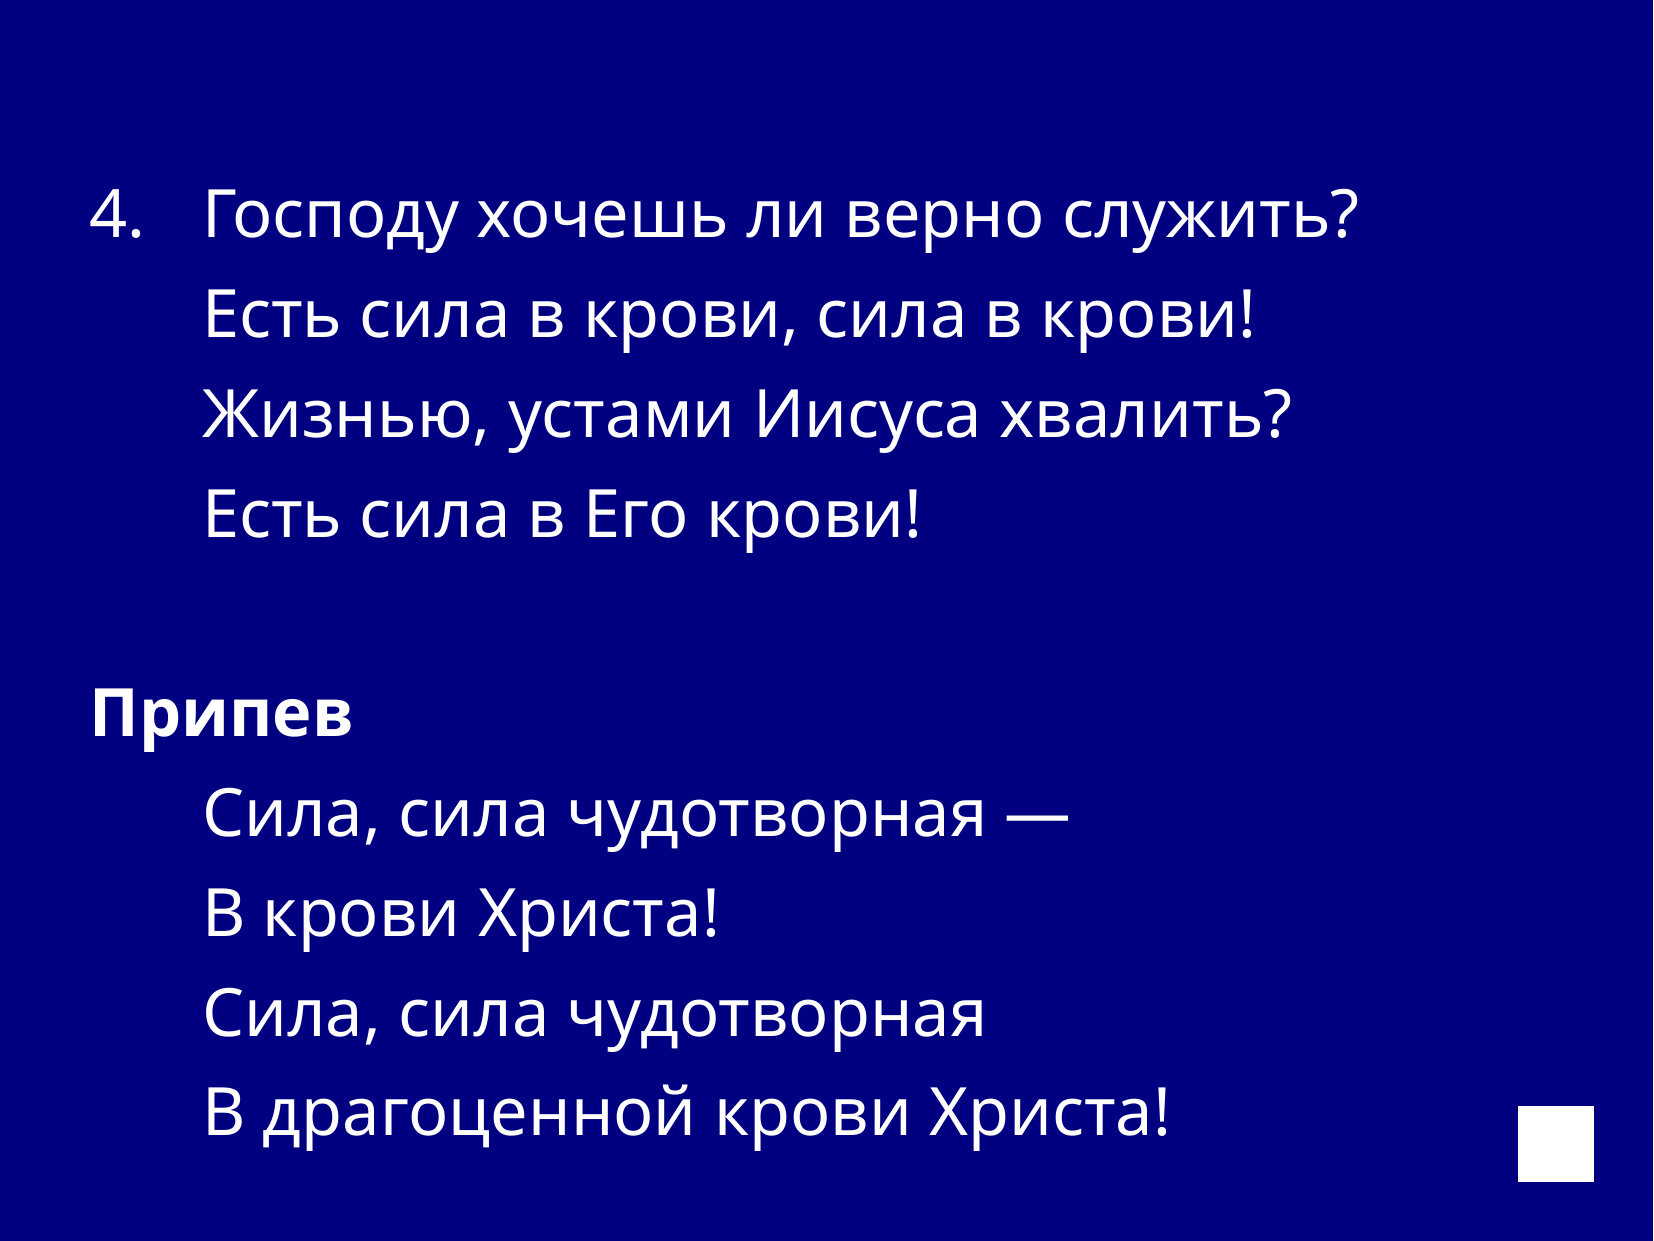

4.	Господу хочешь ли верно служить?
	Есть сила в крови, сила в крови!
	Жизнью, устами Иисуса хвалить?
	Есть сила в Его крови!
Припев
	Сила, сила чудотворная —
	В крови Христа!
	Сила, сила чудотворная
	В драгоценной крови Христа!